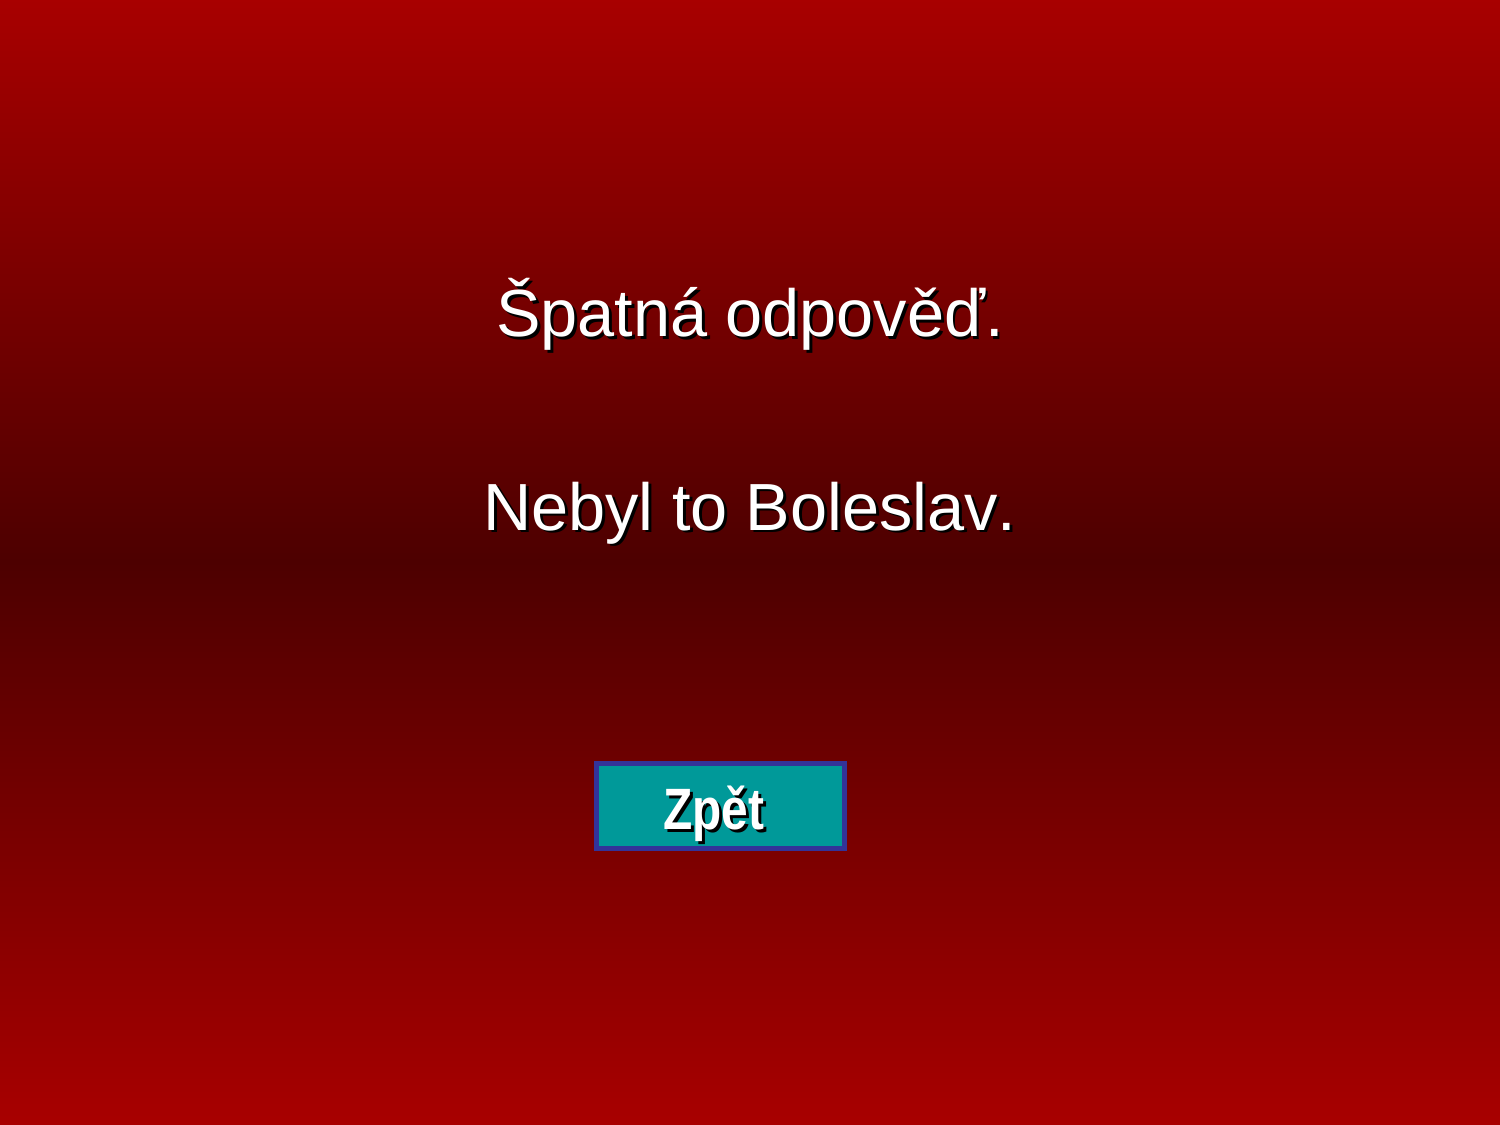

#
Špatná odpověď.
Nebyl to Boleslav.
Zpět